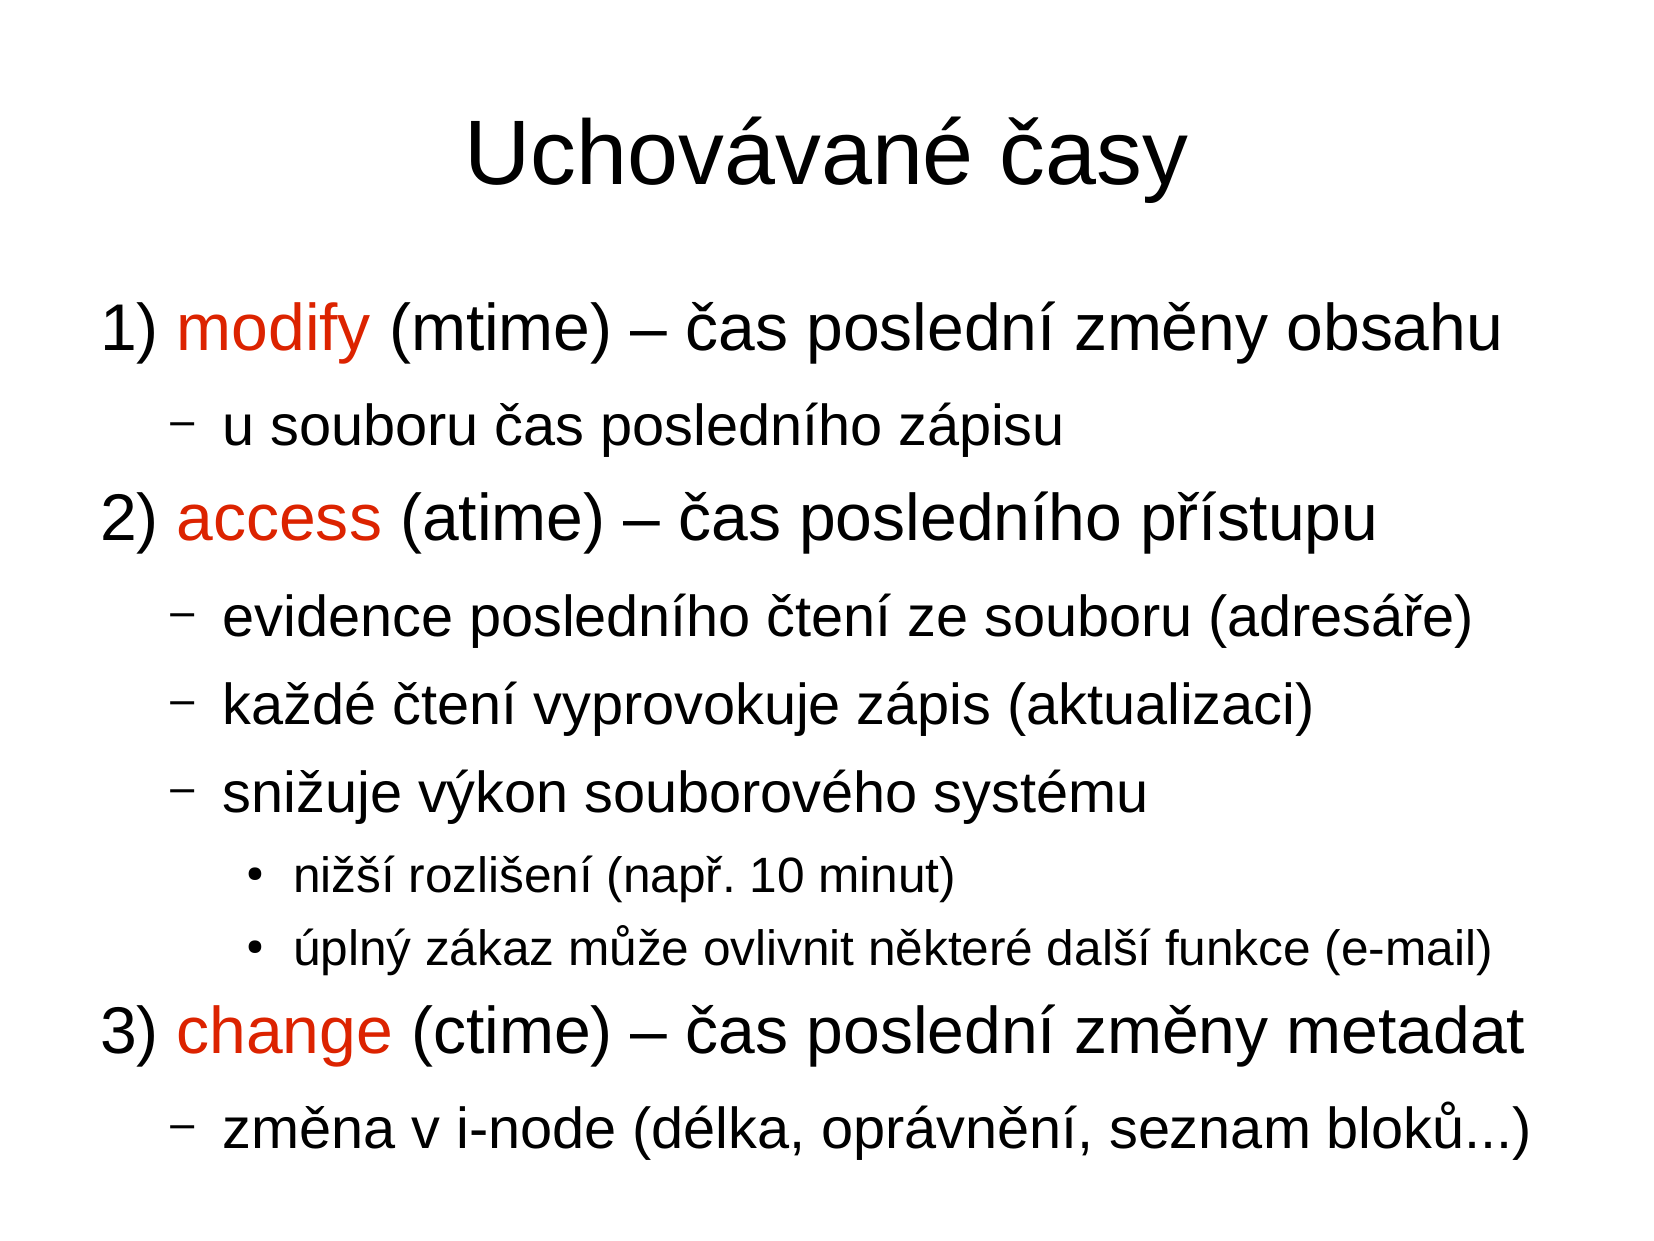

# Uchovávané časy
 modify (mtime) – čas poslední změny obsahu
u souboru čas posledního zápisu
 access (atime) – čas posledního přístupu
evidence posledního čtení ze souboru (adresáře)
každé čtení vyprovokuje zápis (aktualizaci)
snižuje výkon souborového systému
nižší rozlišení (např. 10 minut)
úplný zákaz může ovlivnit některé další funkce (e-mail)
 change (ctime) – čas poslední změny metadat
změna v i-node (délka, oprávnění, seznam bloků...)